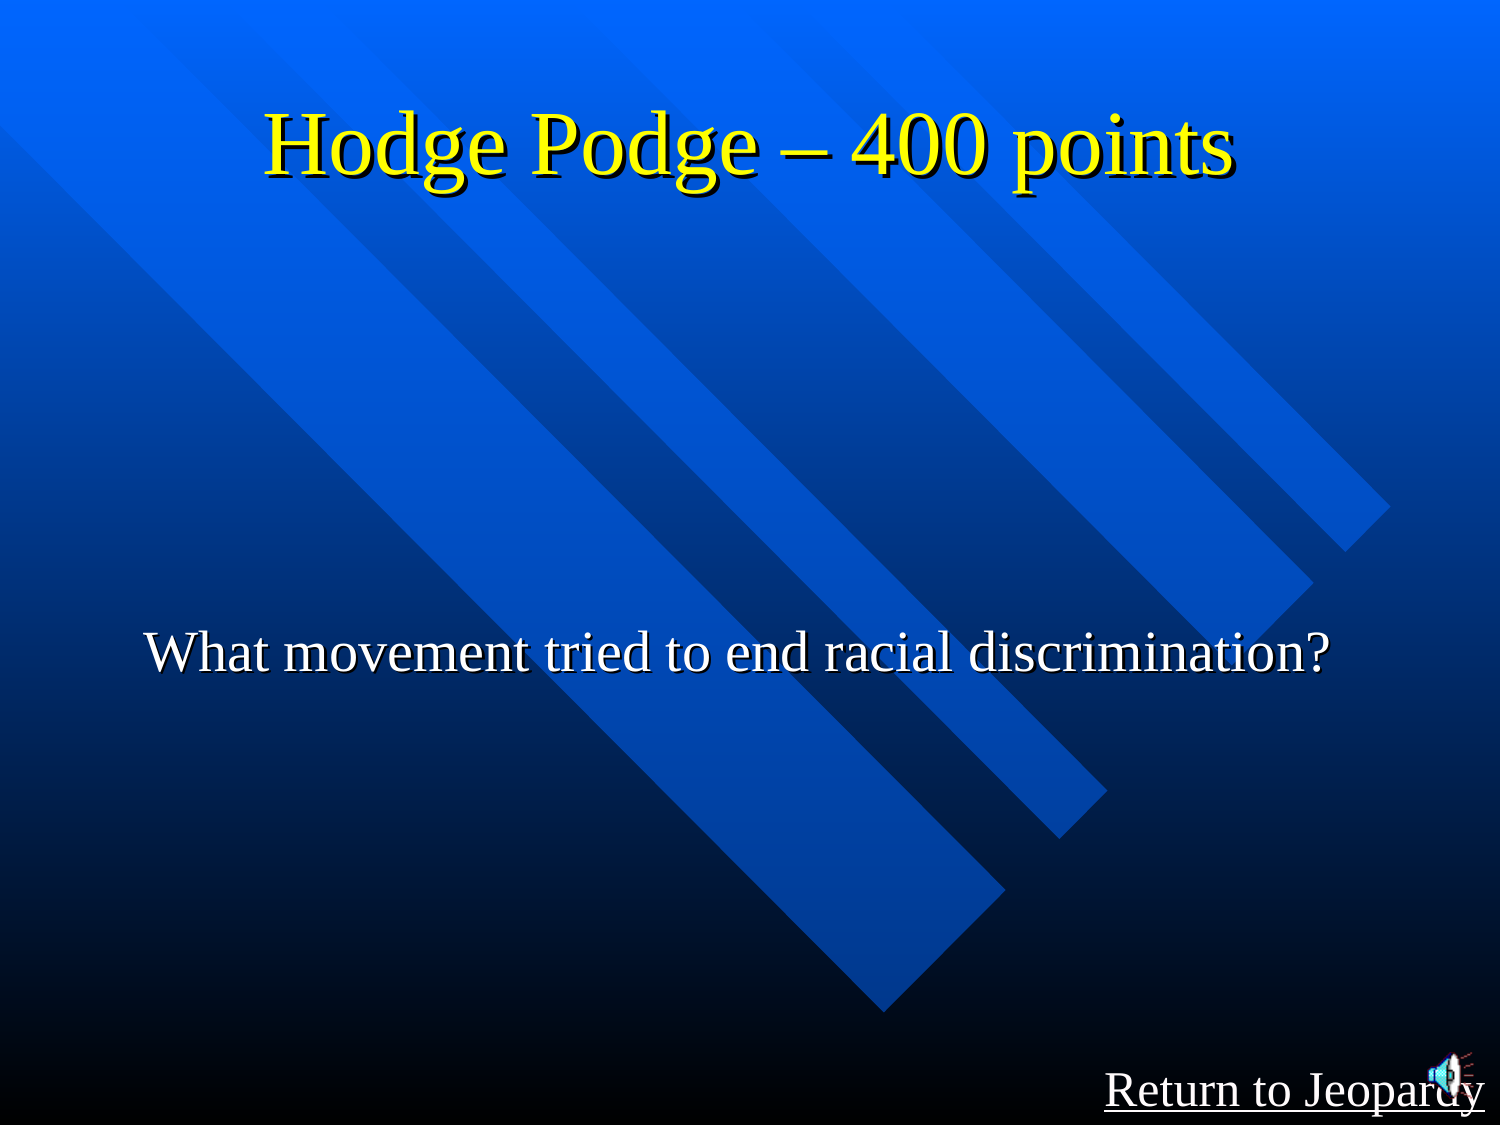

# Hodge Podge – 400 points
| What movement tried to end racial discrimination? |
| --- |
Return to Jeopardy